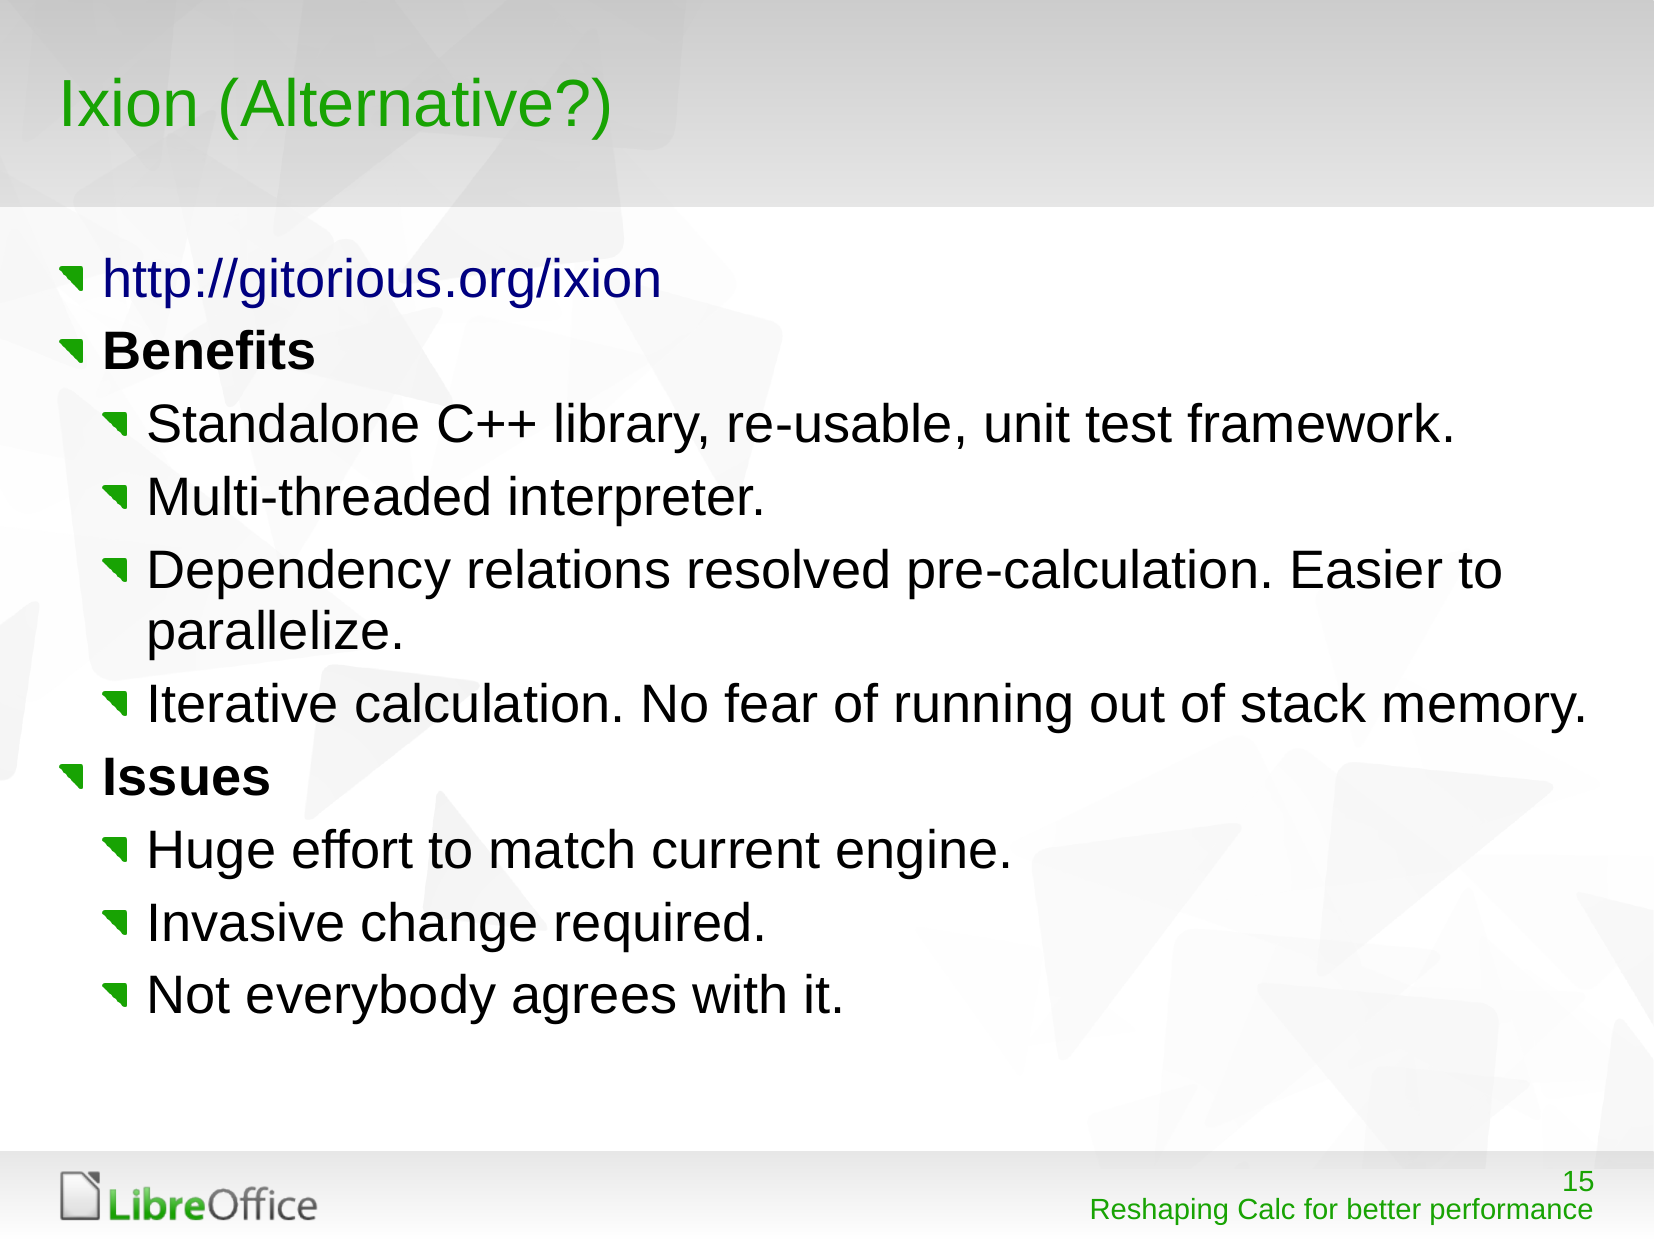

# Ixion (Alternative?)
http://gitorious.org/ixion
Benefits
Standalone C++ library, re-usable, unit test framework.
Multi-threaded interpreter.
Dependency relations resolved pre-calculation. Easier to parallelize.
Iterative calculation. No fear of running out of stack memory.
Issues
Huge effort to match current engine.
Invasive change required.
Not everybody agrees with it.
15
Reshaping Calc for better performance